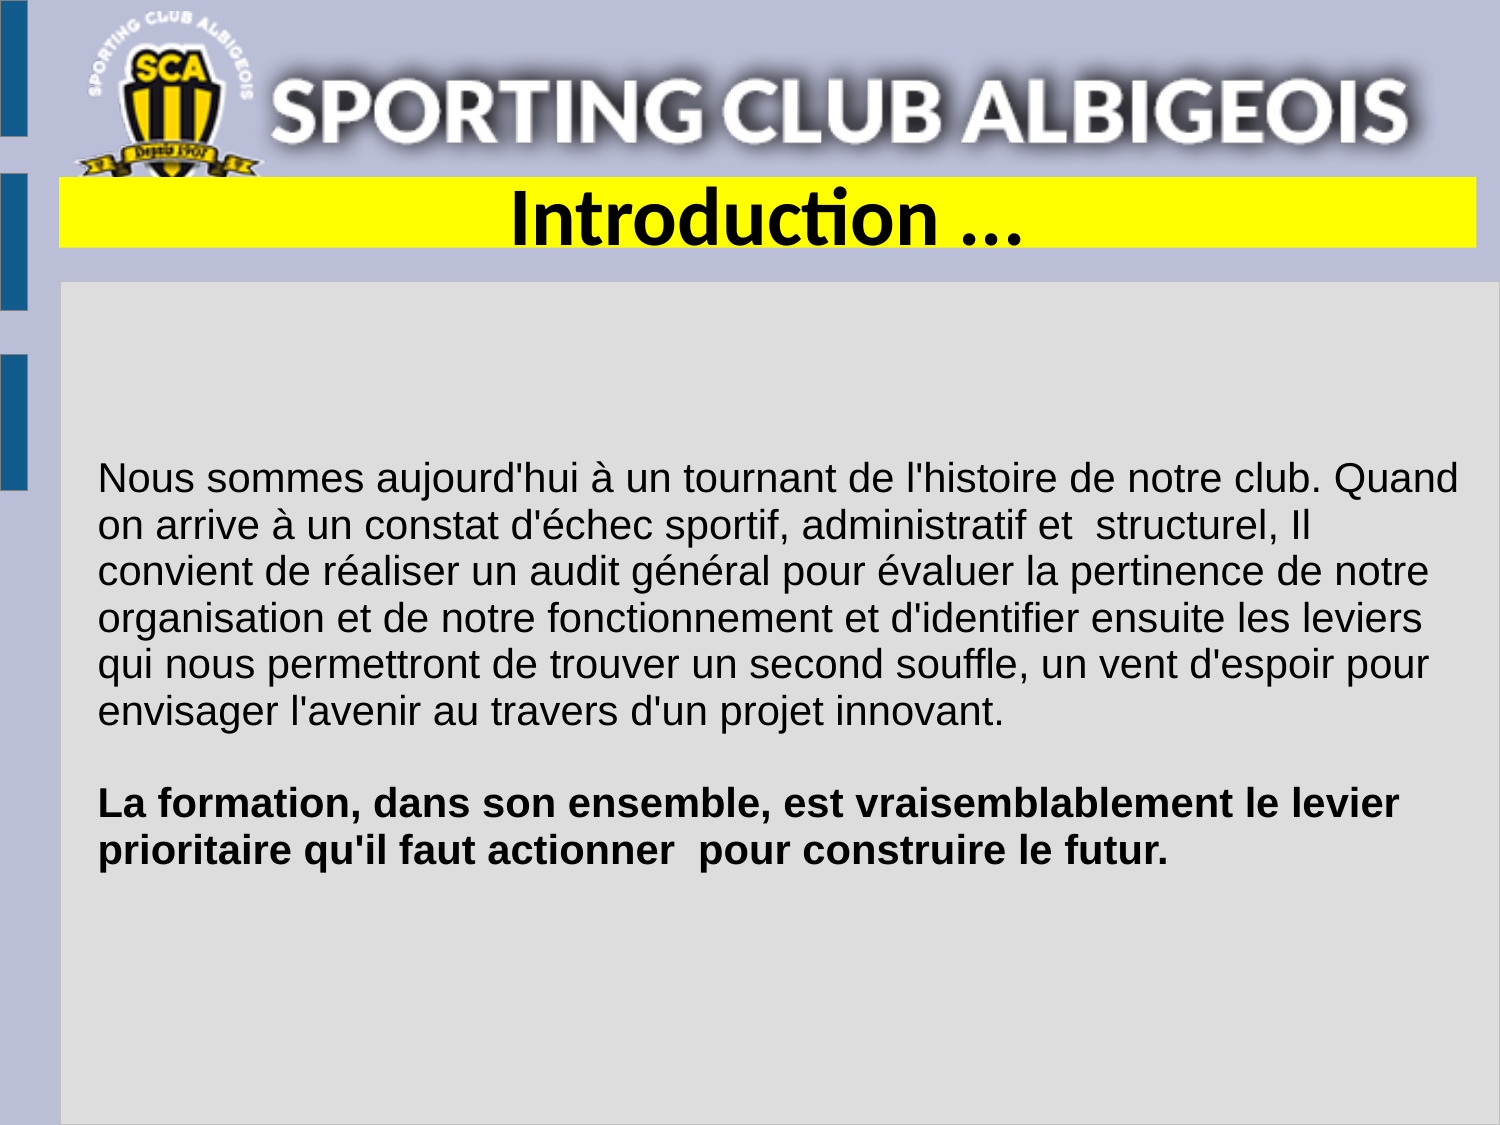

Introduction ...
Nous sommes aujourd'hui à un tournant de l'histoire de notre club. Quand on arrive à un constat d'échec sportif, administratif et structurel, Il convient de réaliser un audit général pour évaluer la pertinence de notre organisation et de notre fonctionnement et d'identifier ensuite les leviers qui nous permettront de trouver un second souffle, un vent d'espoir pour envisager l'avenir au travers d'un projet innovant.
La formation, dans son ensemble, est vraisemblablement le levier prioritaire qu'il faut actionner pour construire le futur.